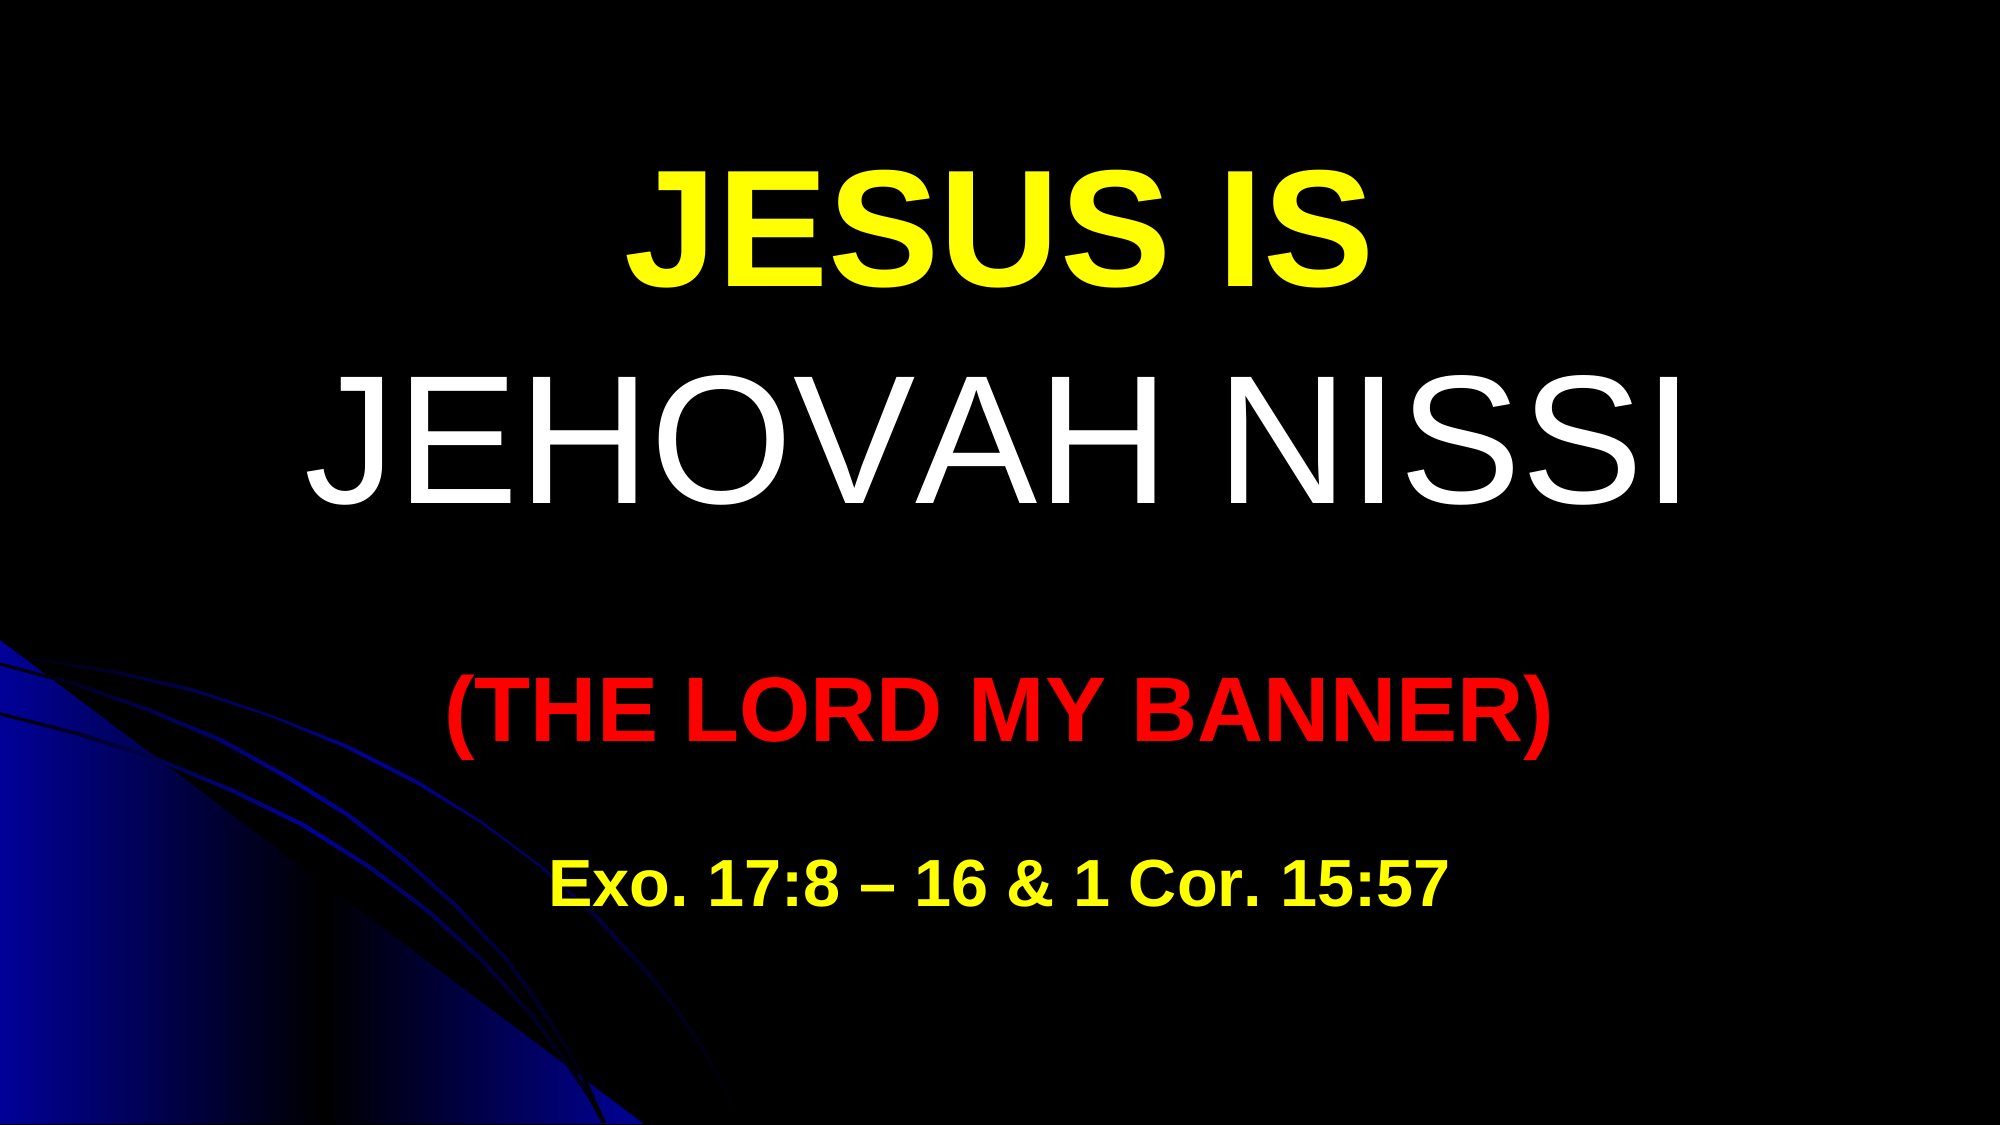

# JESUS IS JEHOVAH NISSI (THE LORD MY BANNER) Exo. 17:8 – 16 & 1 Cor. 15:57